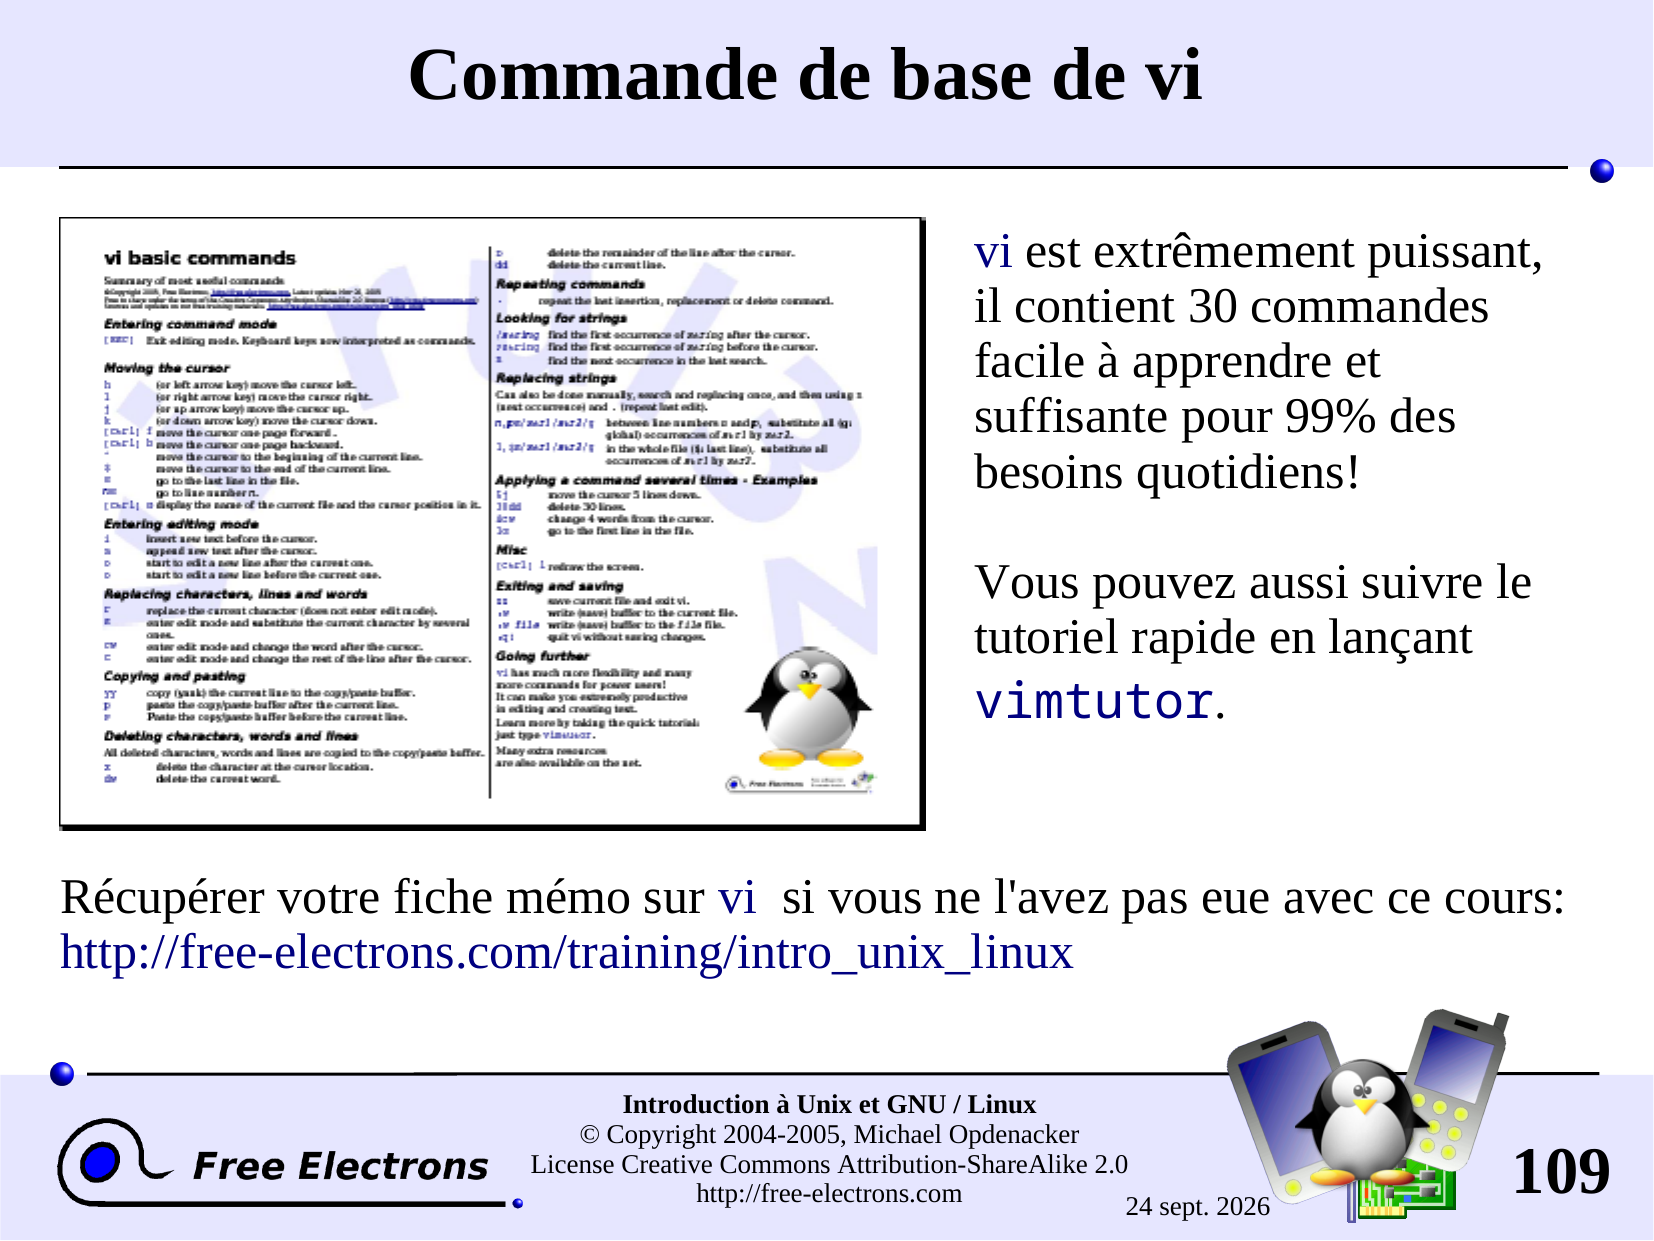

# Commande de base de vi
vi est extrêmement puissant, il contient 30 commandes facile à apprendre et suffisante pour 99% des besoins quotidiens!
Vous pouvez aussi suivre le tutoriel rapide en lançant vimtutor.
Récupérer votre fiche mémo sur vi si vous ne l'avez pas eue avec ce cours:
http://free-electrons.com/training/intro_unix_linux